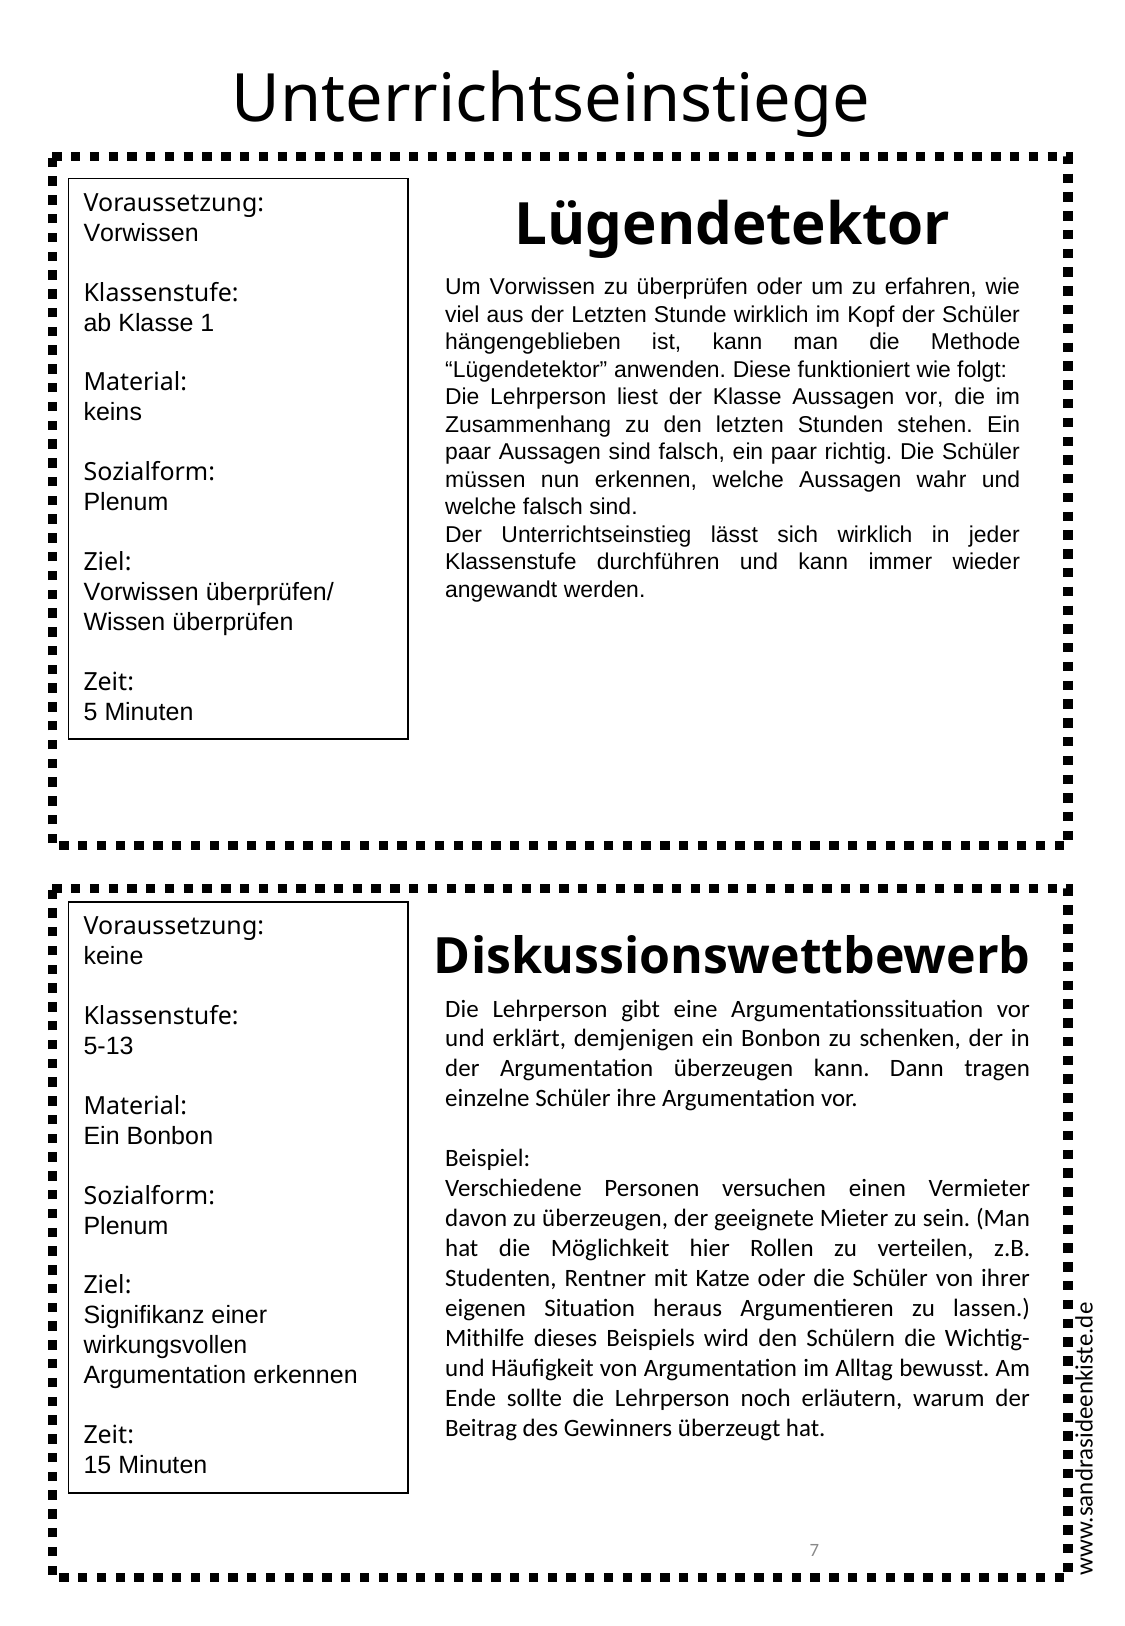

Unterrichtseinstiege
Voraussetzung:
Vorwissen
Klassenstufe:
ab Klasse 1
Material:
keins
Sozialform:
Plenum
Ziel:
Vorwissen überprüfen/ Wissen überprüfen
Zeit:
5 Minuten
Lügendetektor
Um Vorwissen zu überprüfen oder um zu erfahren, wie viel aus der Letzten Stunde wirklich im Kopf der Schüler hängengeblieben ist, kann man die Methode “Lügendetektor” anwenden. Diese funktioniert wie folgt:
Die Lehrperson liest der Klasse Aussagen vor, die im Zusammenhang zu den letzten Stunden stehen. Ein paar Aussagen sind falsch, ein paar richtig. Die Schüler müssen nun erkennen, welche Aussagen wahr und welche falsch sind.
Der Unterrichtseinstieg lässt sich wirklich in jeder Klassenstufe durchführen und kann immer wieder angewandt werden.
Voraussetzung:
keine
Klassenstufe:
5-13
Material:
Ein Bonbon
Sozialform:
Plenum
Ziel:
Signifikanz einer wirkungsvollen Argumentation erkennen
Zeit:
15 Minuten
Diskussionswettbewerb
Die Lehrperson gibt eine Argumentationssituation vor und erklärt, demjenigen ein Bonbon zu schenken, der in der Argumentation überzeugen kann. Dann tragen einzelne Schüler ihre Argumentation vor.
Beispiel:
Verschiedene Personen versuchen einen Vermieter davon zu überzeugen, der geeignete Mieter zu sein. (Man hat die Möglichkeit hier Rollen zu verteilen, z.B. Studenten, Rentner mit Katze oder die Schüler von ihrer eigenen Situation heraus Argumentieren zu lassen.) Mithilfe dieses Beispiels wird den Schülern die Wichtig- und Häufigkeit von Argumentation im Alltag bewusst. Am Ende sollte die Lehrperson noch erläutern, warum der Beitrag des Gewinners überzeugt hat.
www.sandrasideenkiste.de